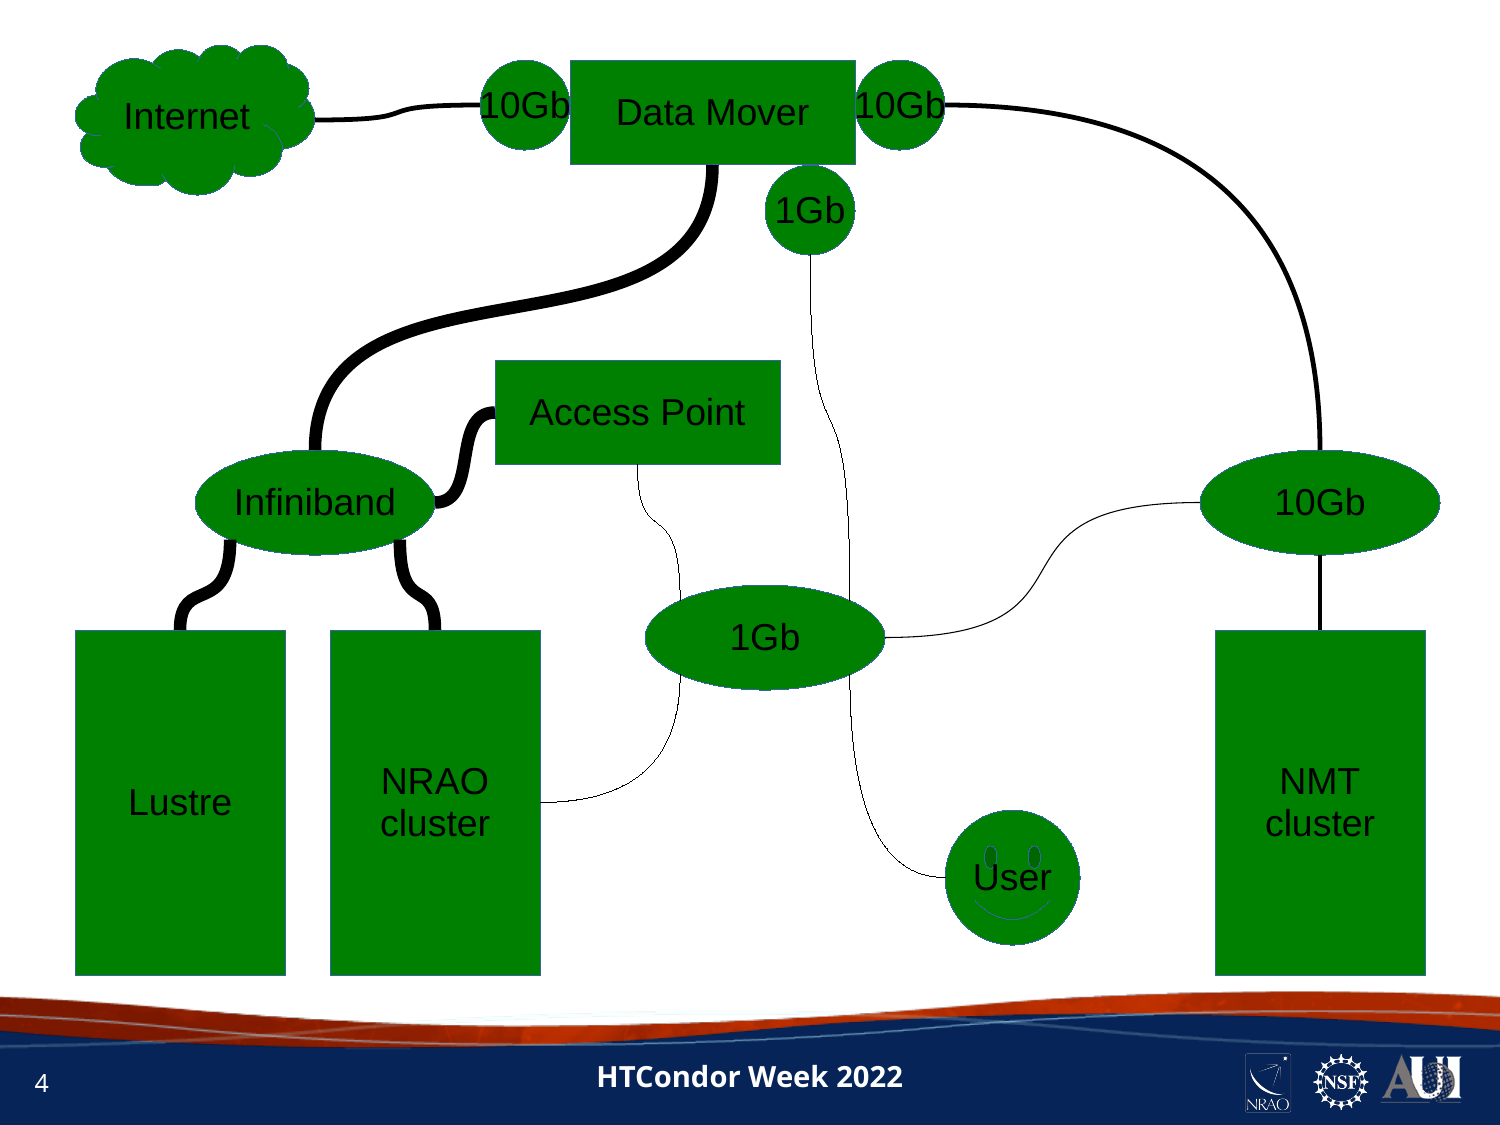

Internet
10Gb
Data Mover
10Gb
1Gb
Access Point
Infiniband
10Gb
1Gb
Lustre
NRAO
cluster
NMT
cluster
User